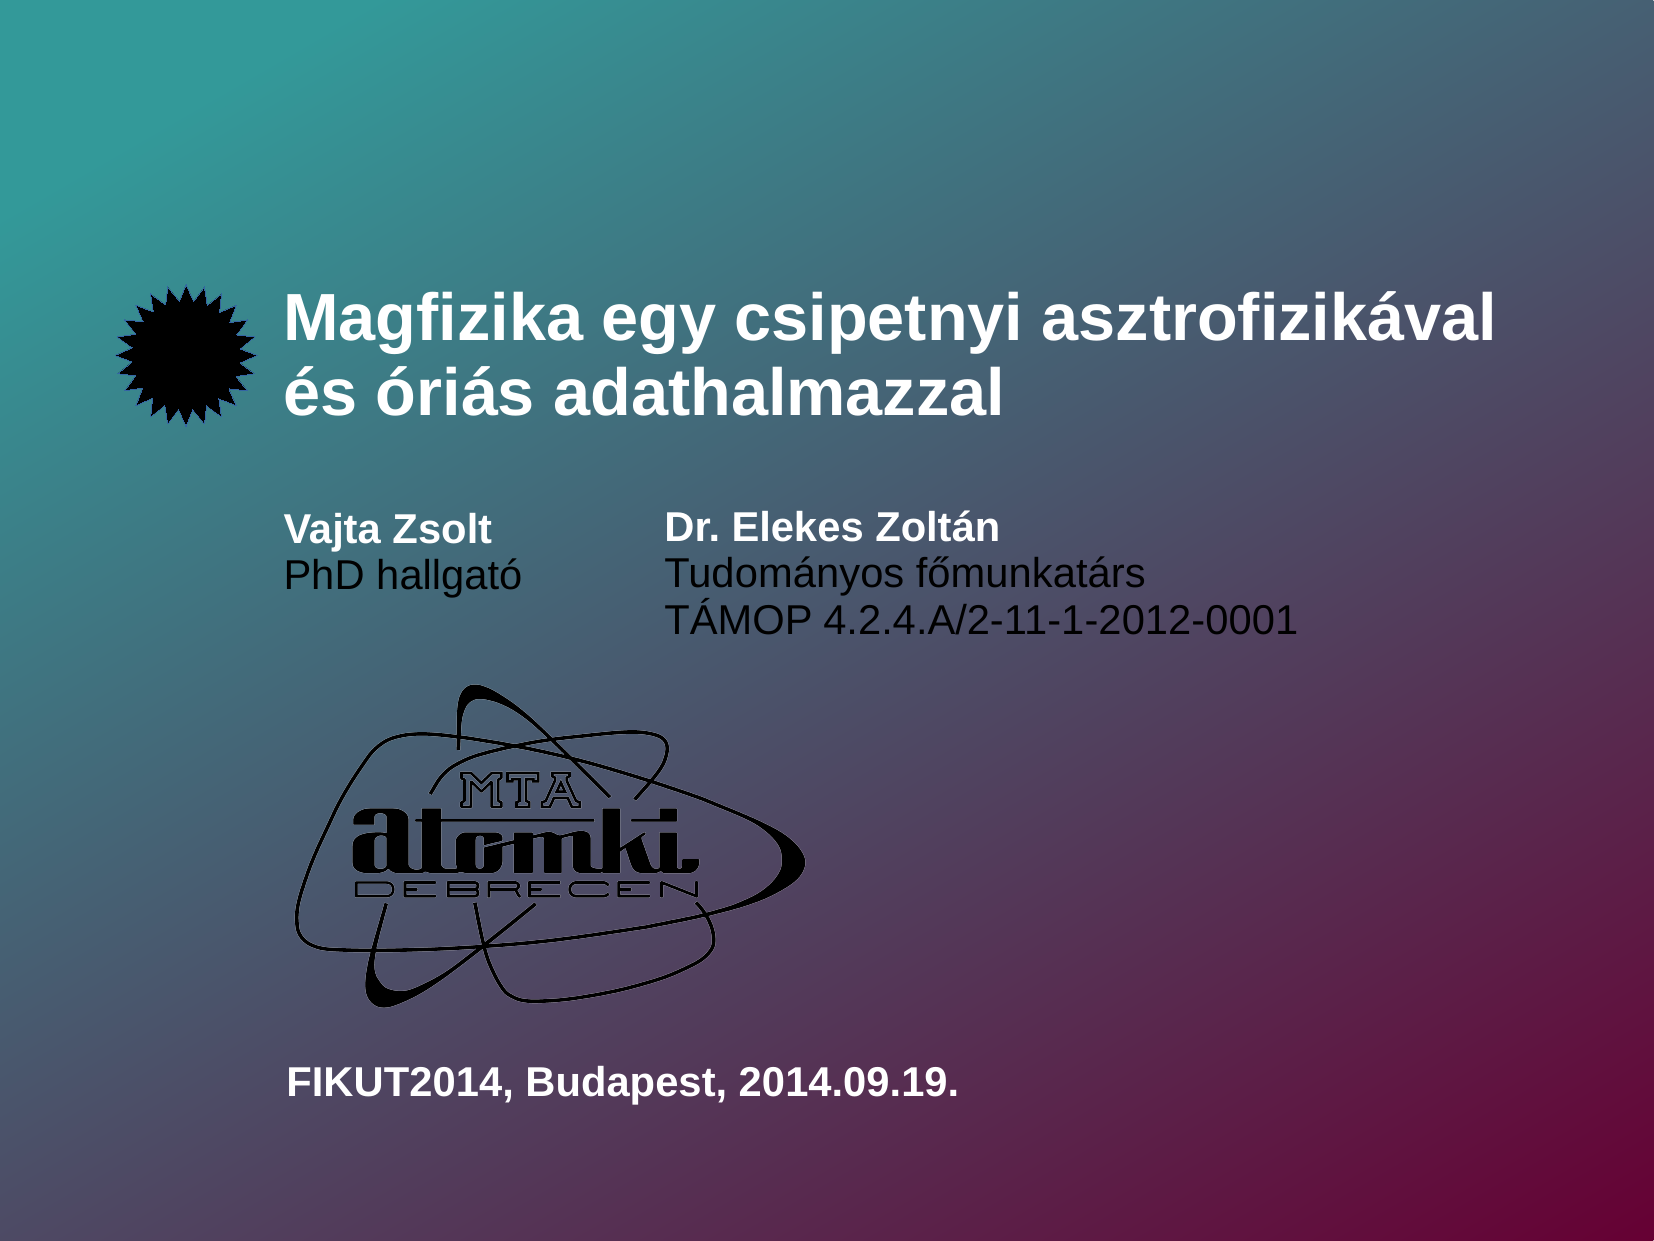

Magfizika egy csipetnyi asztrofizikával
és óriás adathalmazzal
Dr. Elekes Zoltán
Tudományos főmunkatárs
TÁMOP 4.2.4.A/2-11-1-2012-0001
Vajta Zsolt
PhD hallgató
FIKUT2014, Budapest, 2014.09.19.